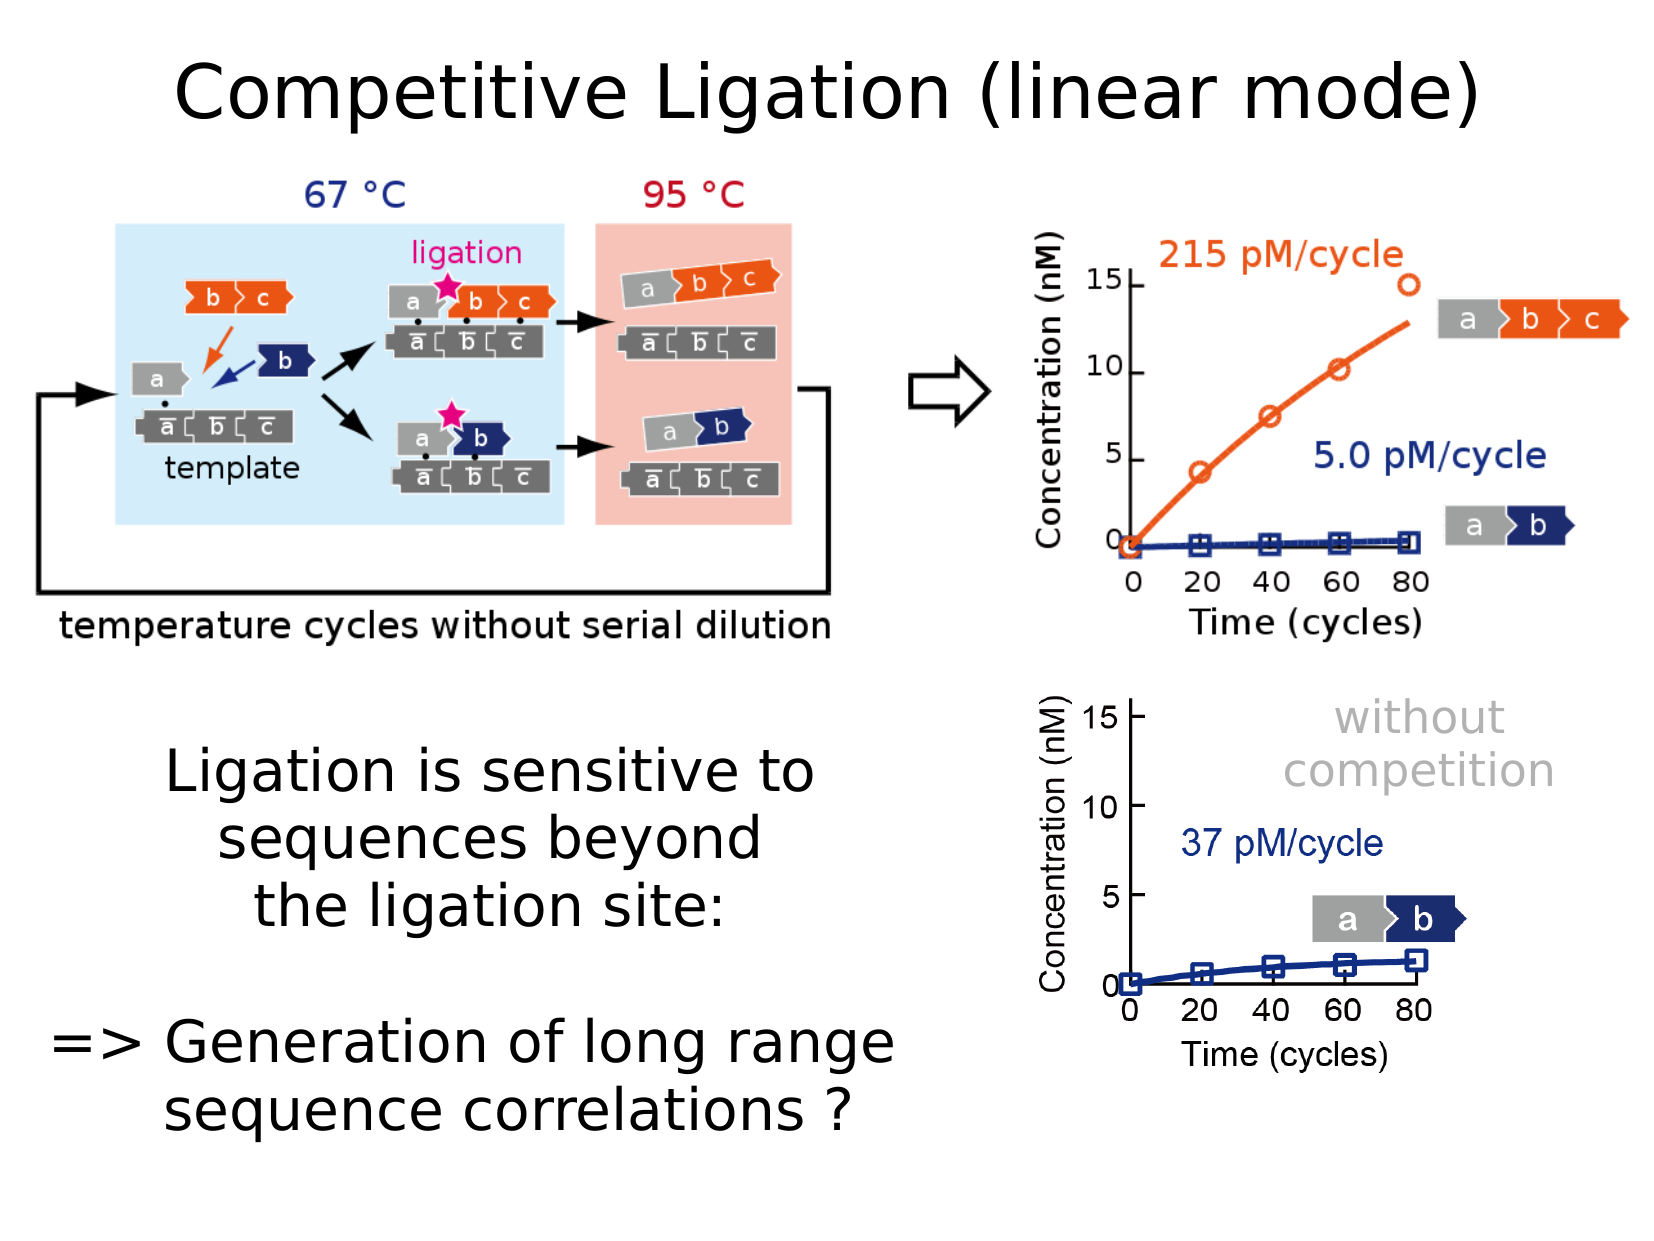

# Competitive Ligation (linear mode)
without competition
...BAC...
Ligation is sensitive to sequences beyond
the ligation site:
=> Generation of long range sequence correlations ?